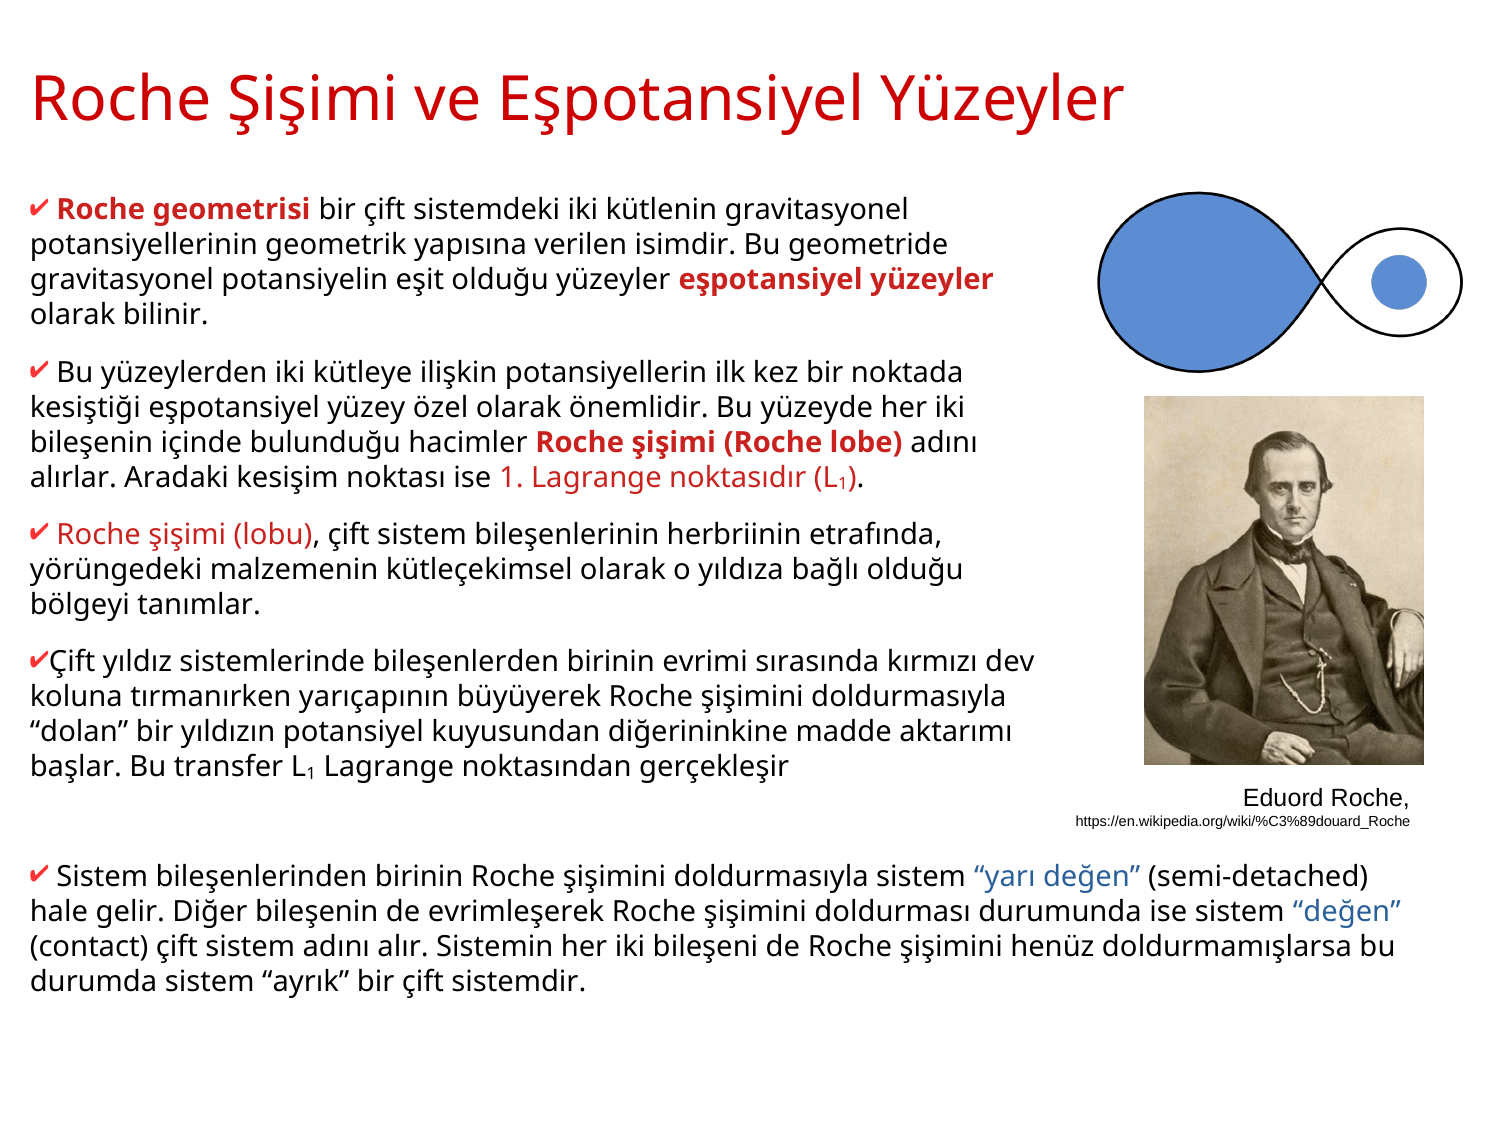

# Roche Şişimi ve Eşpotansiyel Yüzeyler
 Roche geometrisi bir çift sistemdeki iki kütlenin gravitasyonel potansiyellerinin geometrik yapısına verilen isimdir. Bu geometride gravitasyonel potansiyelin eşit olduğu yüzeyler eşpotansiyel yüzeyler olarak bilinir.
 Bu yüzeylerden iki kütleye ilişkin potansiyellerin ilk kez bir noktada kesiştiği eşpotansiyel yüzey özel olarak önemlidir. Bu yüzeyde her iki bileşenin içinde bulunduğu hacimler Roche şişimi (Roche lobe) adını alırlar. Aradaki kesişim noktası ise 1. Lagrange noktasıdır (L1).
 Roche şişimi (lobu), çift sistem bileşenlerinin herbriinin etrafında, yörüngedeki malzemenin kütleçekimsel olarak o yıldıza bağlı olduğu bölgeyi tanımlar.
Çift yıldız sistemlerinde bileşenlerden birinin evrimi sırasında kırmızı dev koluna tırmanırken yarıçapının büyüyerek Roche şişimini doldurmasıyla “dolan” bir yıldızın potansiyel kuyusundan diğerininkine madde aktarımı başlar. Bu transfer L1 Lagrange noktasından gerçekleşir
Eduord Roche, https://en.wikipedia.org/wiki/%C3%89douard_Roche
 Sistem bileşenlerinden birinin Roche şişimini doldurmasıyla sistem “yarı değen” (semi-detached) hale gelir. Diğer bileşenin de evrimleşerek Roche şişimini doldurması durumunda ise sistem “değen” (contact) çift sistem adını alır. Sistemin her iki bileşeni de Roche şişimini henüz doldurmamışlarsa bu durumda sistem “ayrık” bir çift sistemdir.